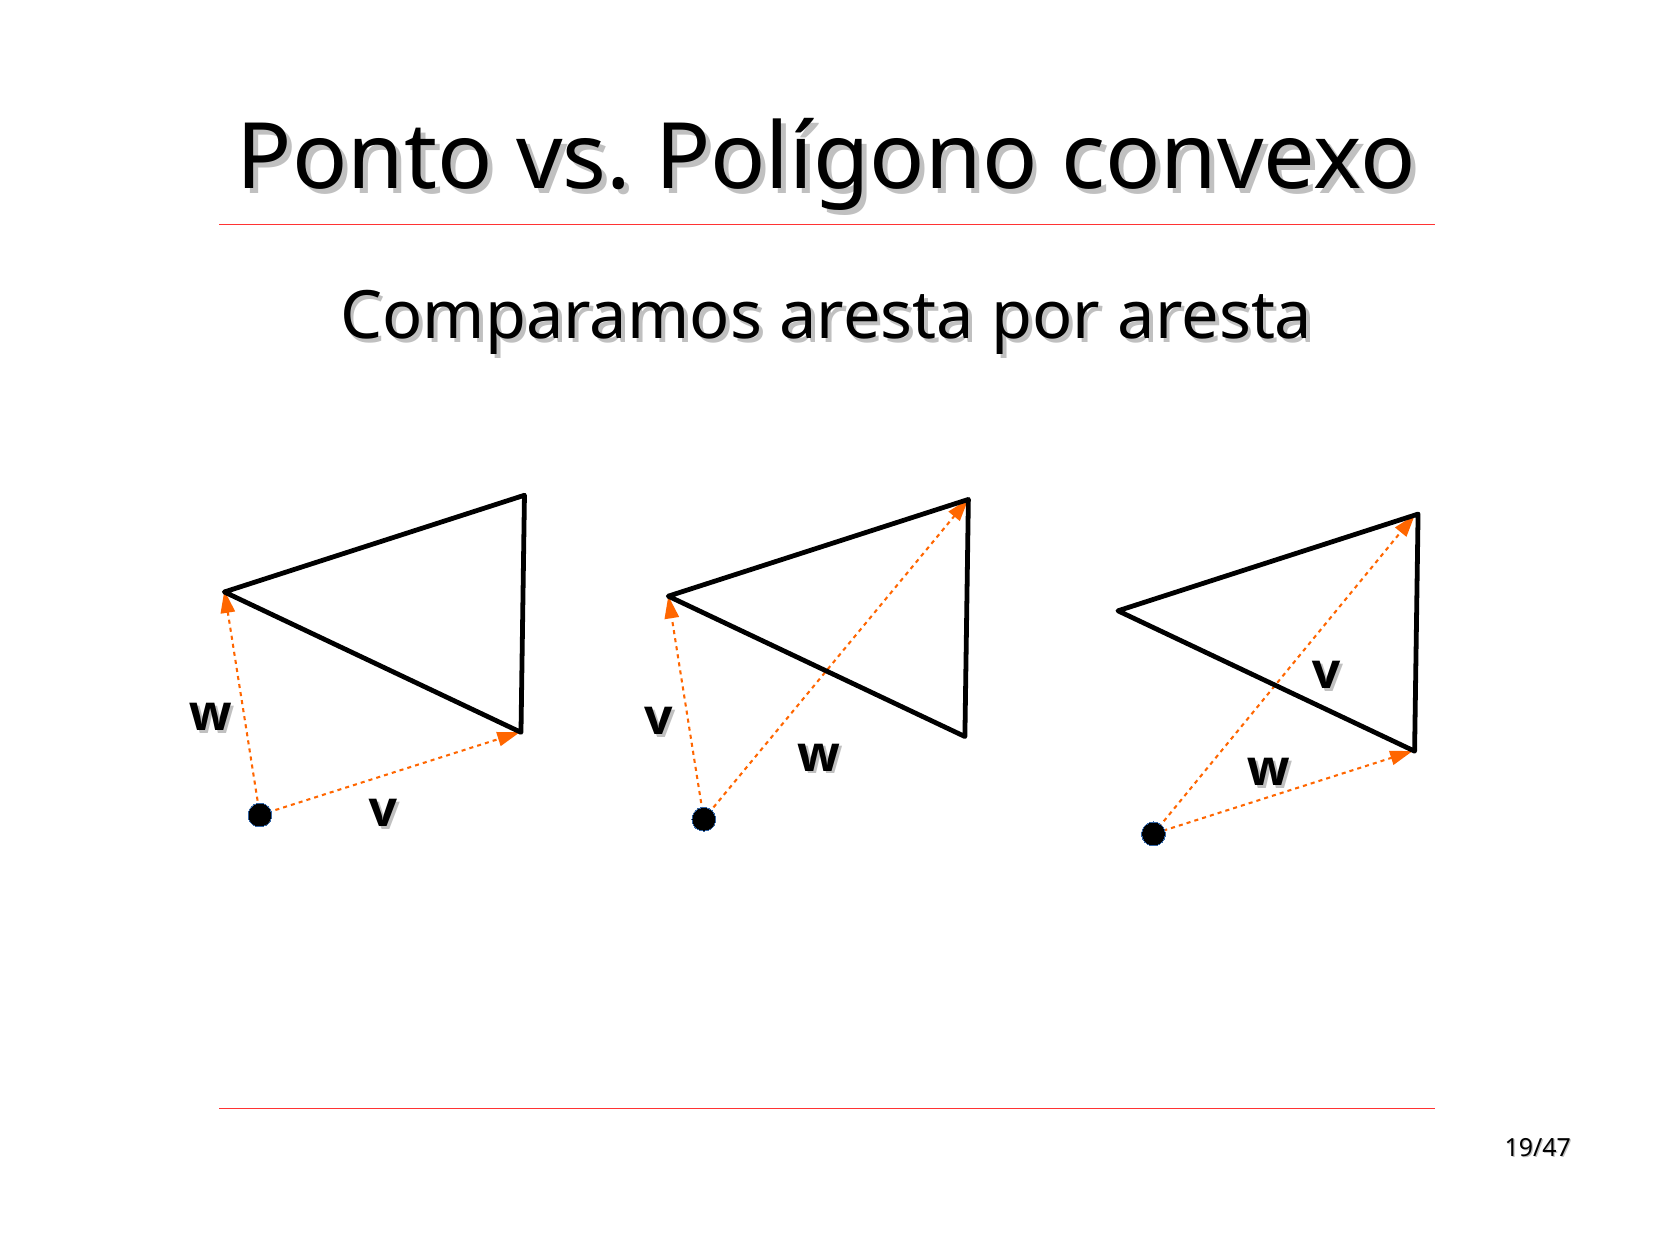

# Ponto vs. Polígono convexo
Comparamos aresta por aresta
v
w
v
w
w
v
P
P
P
19